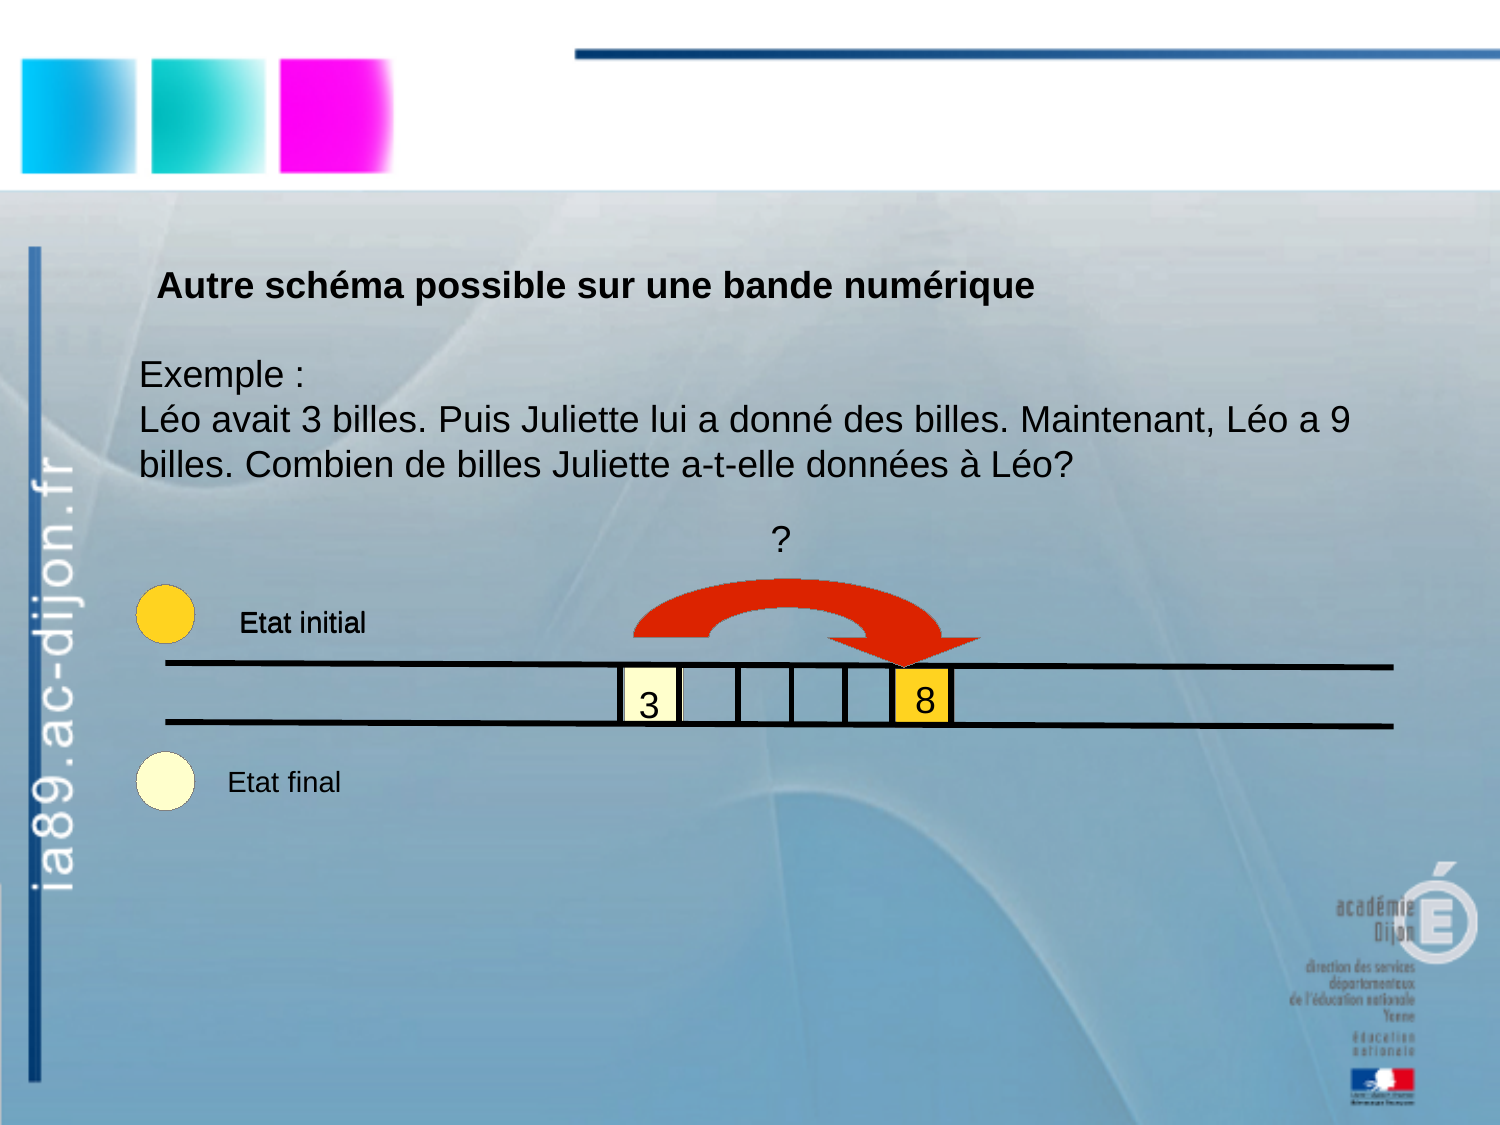

Autre schéma possible sur une bande numérique
Exemple :
Léo avait 3 billes. Puis Juliette lui a donné des billes. Maintenant, Léo a 9 billes. Combien de billes Juliette a-t-elle données à Léo?
?
Etat initial
Etat initial
8
3
Etat final